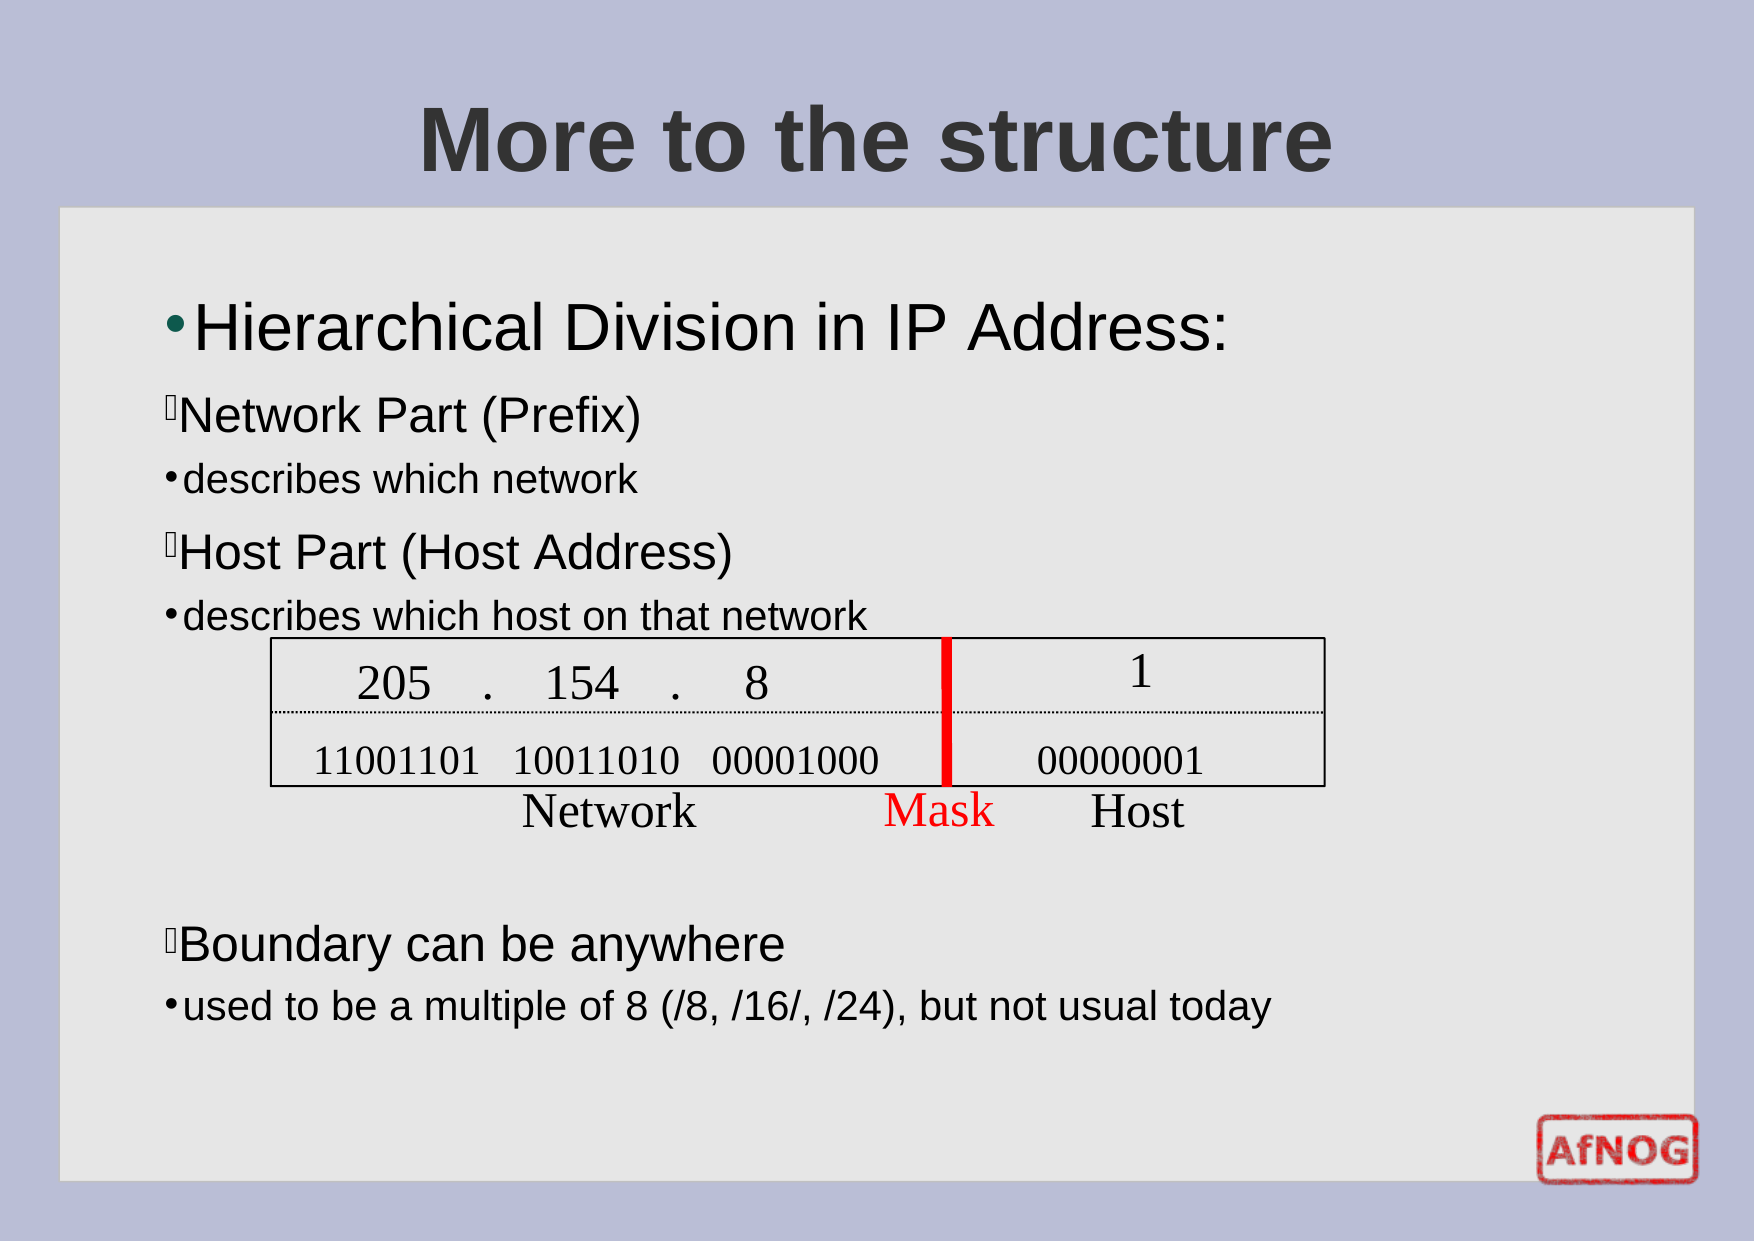

# More to the structure
Hierarchical Division in IP Address:
Network Part (Prefix)‏
describes which network
Host Part (Host Address)‏
describes which host on that network
Boundary can be anywhere
used to be a multiple of 8 (/8, /16/, /24), but not usual today
1
205 . 154 . 8
 11001101 10011010 00001000 00000001
Mask
Network
Host